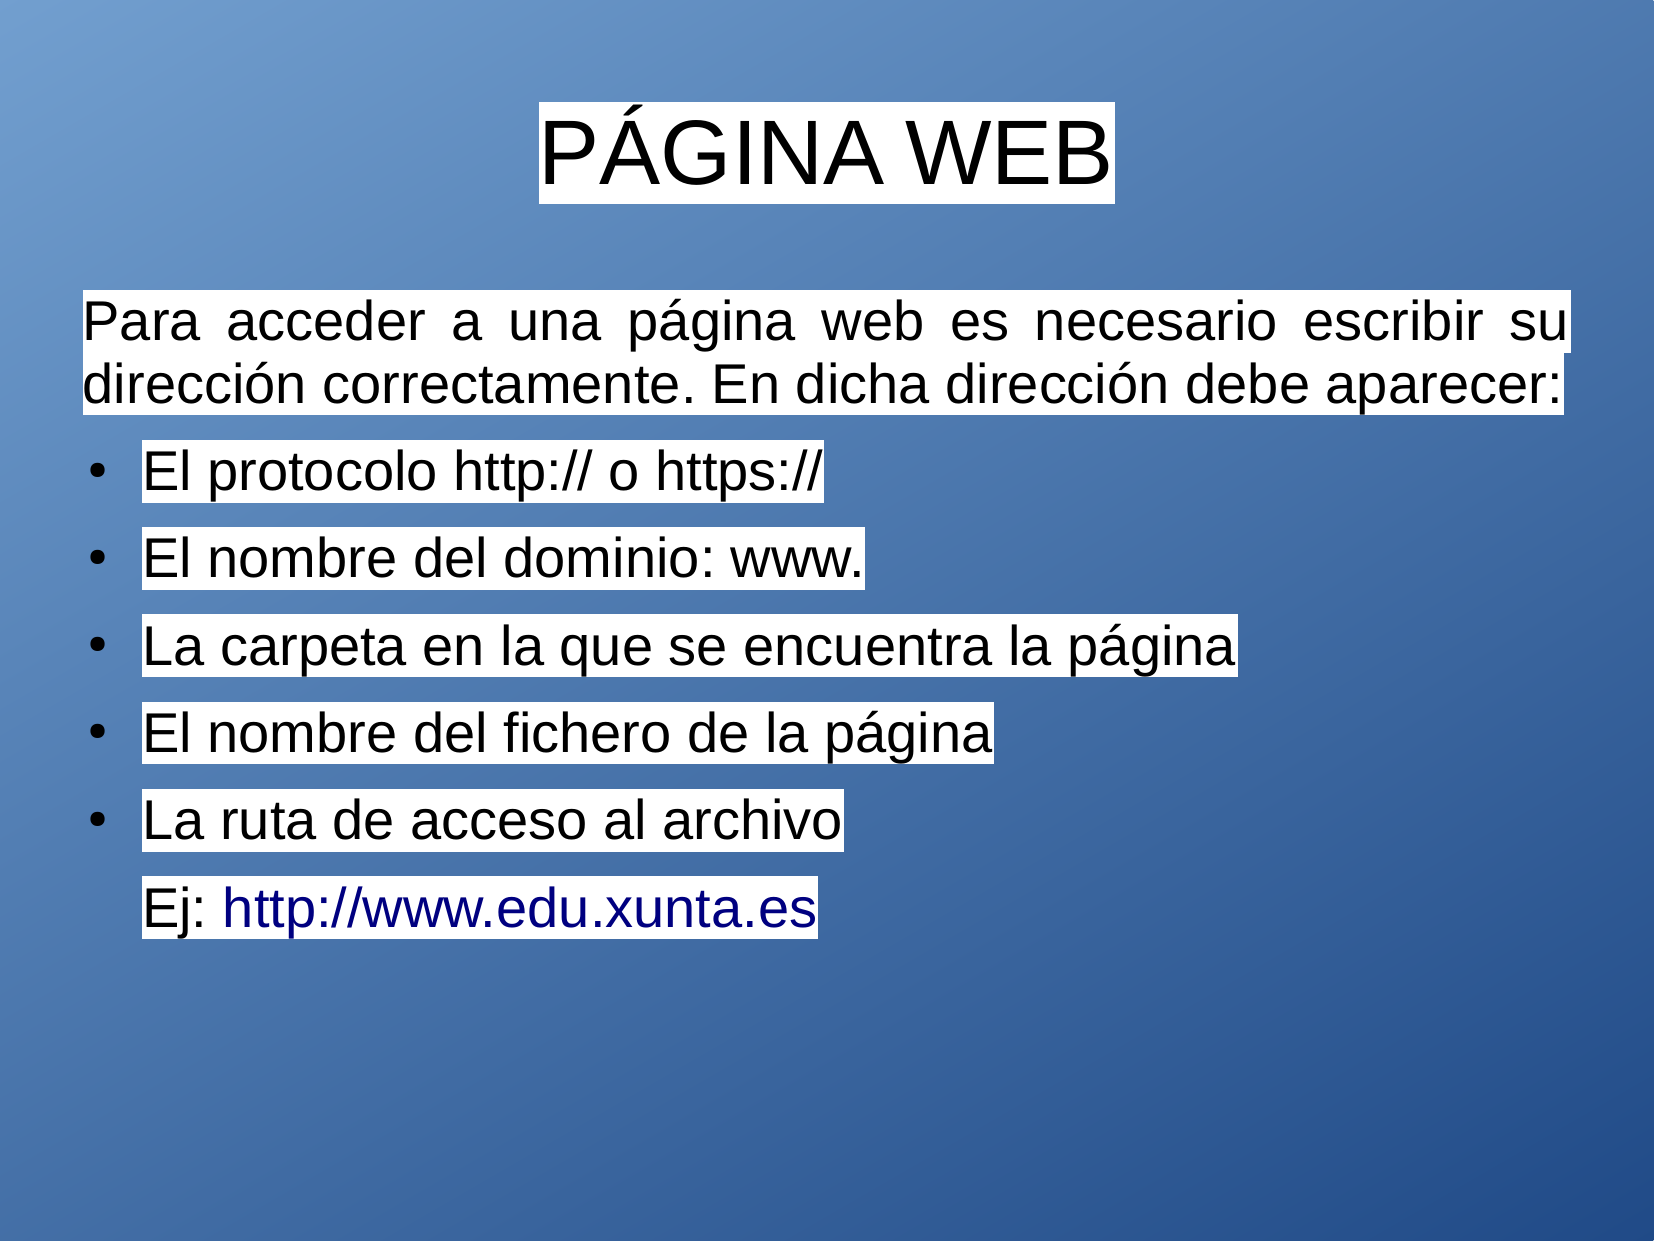

# PÁGINA WEB
Para acceder a una página web es necesario escribir su dirección correctamente. En dicha dirección debe aparecer:
El protocolo http:// o https://
El nombre del dominio: www.
La carpeta en la que se encuentra la página
El nombre del fichero de la página
La ruta de acceso al archivo
Ej: http://www.edu.xunta.es